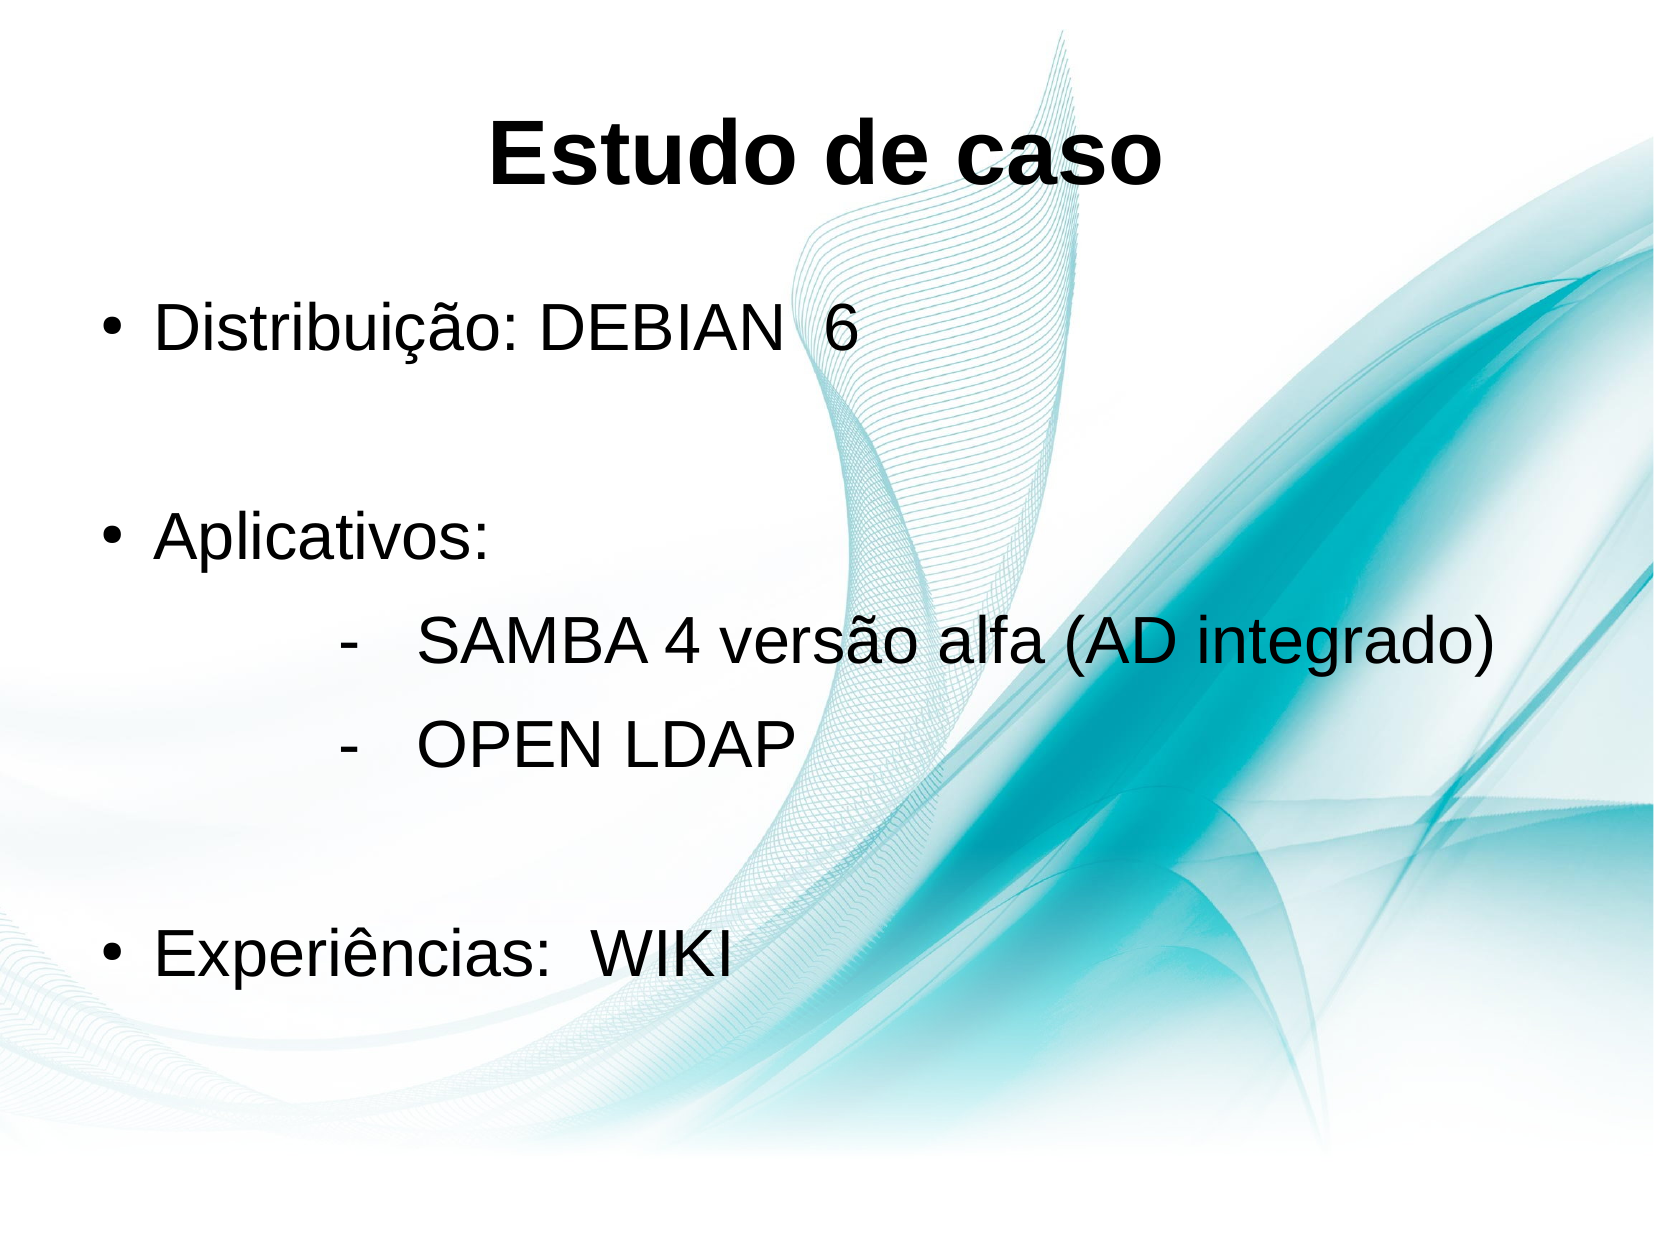

# Estudo de caso
Distribuição: DEBIAN 6
Aplicativos:
 - SAMBA 4 versão alfa (AD integrado)
 - OPEN LDAP
Experiências: WIKI